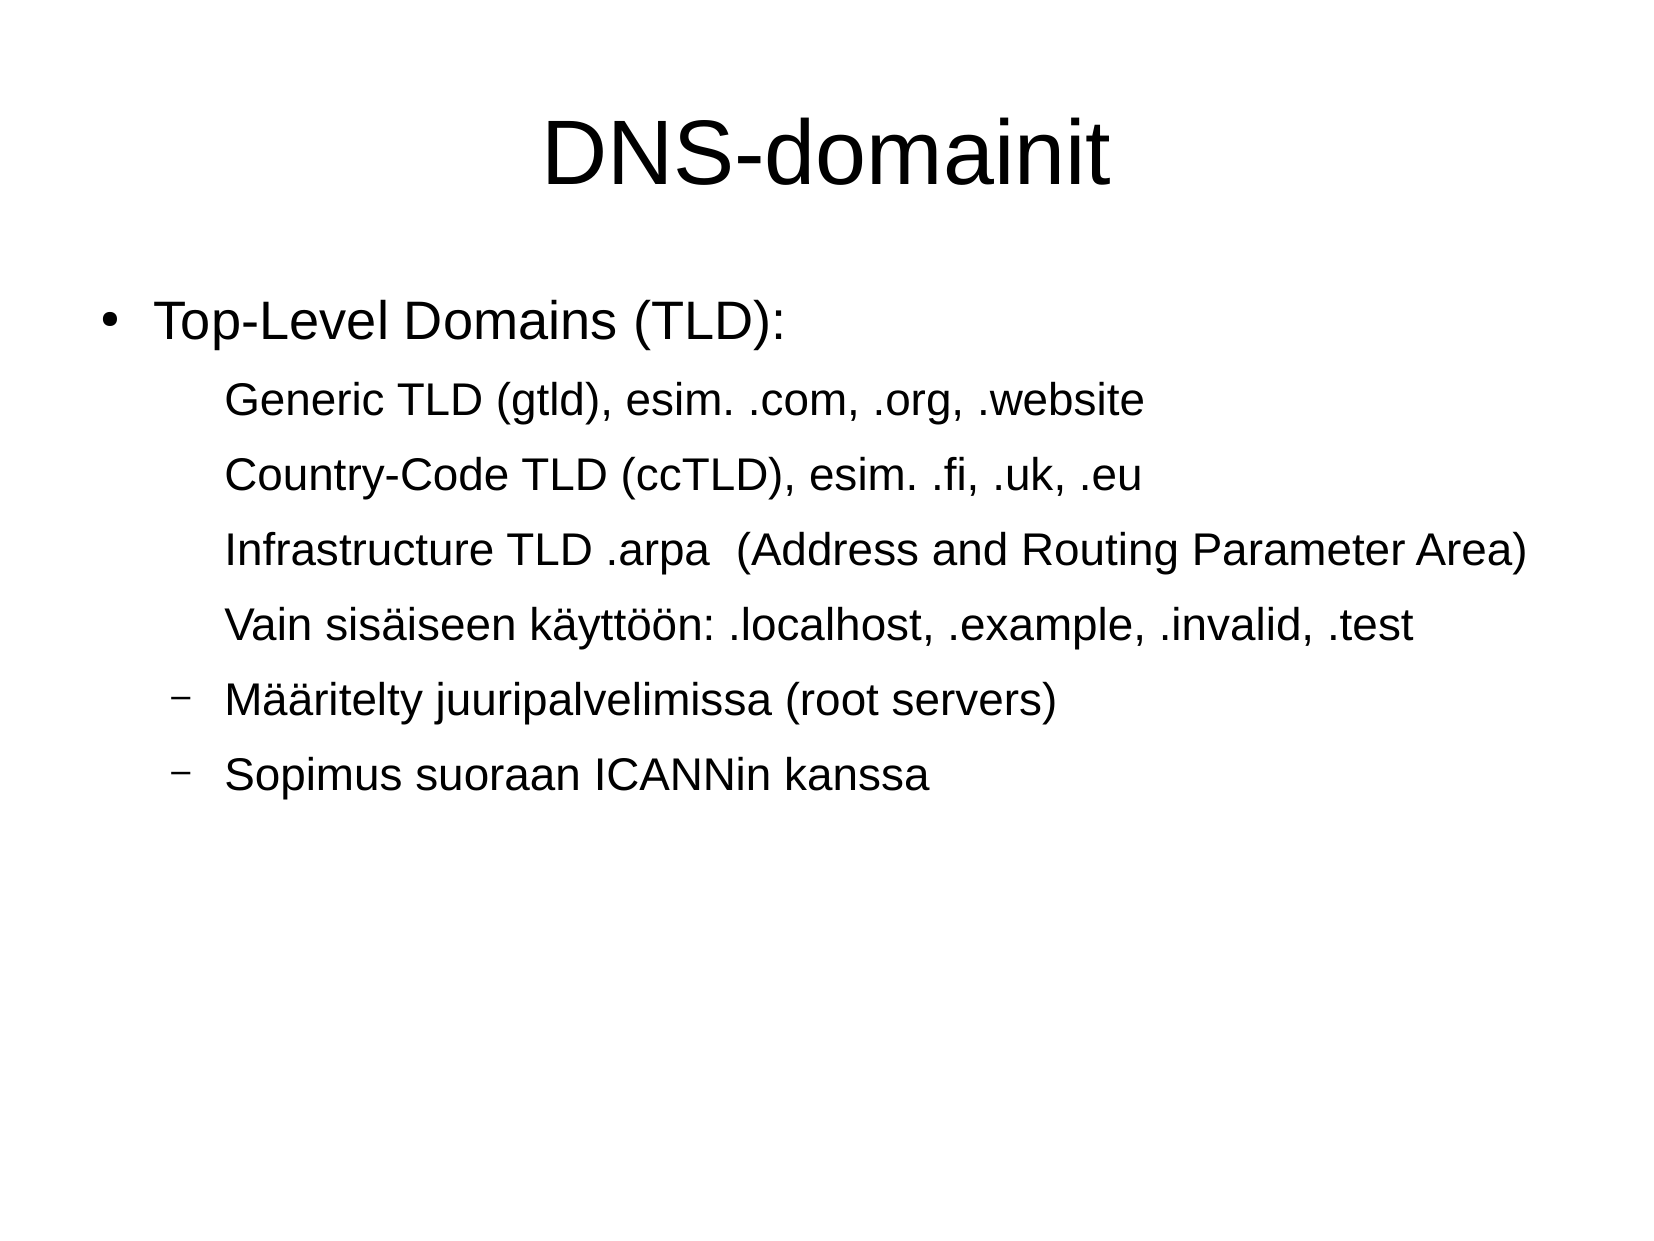

# DNS-domainit
Top-Level Domains (TLD):
Generic TLD (gtld), esim. .com, .org, .website
Country-Code TLD (ccTLD), esim. .fi, .uk, .eu
Infrastructure TLD .arpa (Address and Routing Parameter Area)
Vain sisäiseen käyttöön: .localhost, .example, .invalid, .test
Määritelty juuripalvelimissa (root servers)
Sopimus suoraan ICANNin kanssa